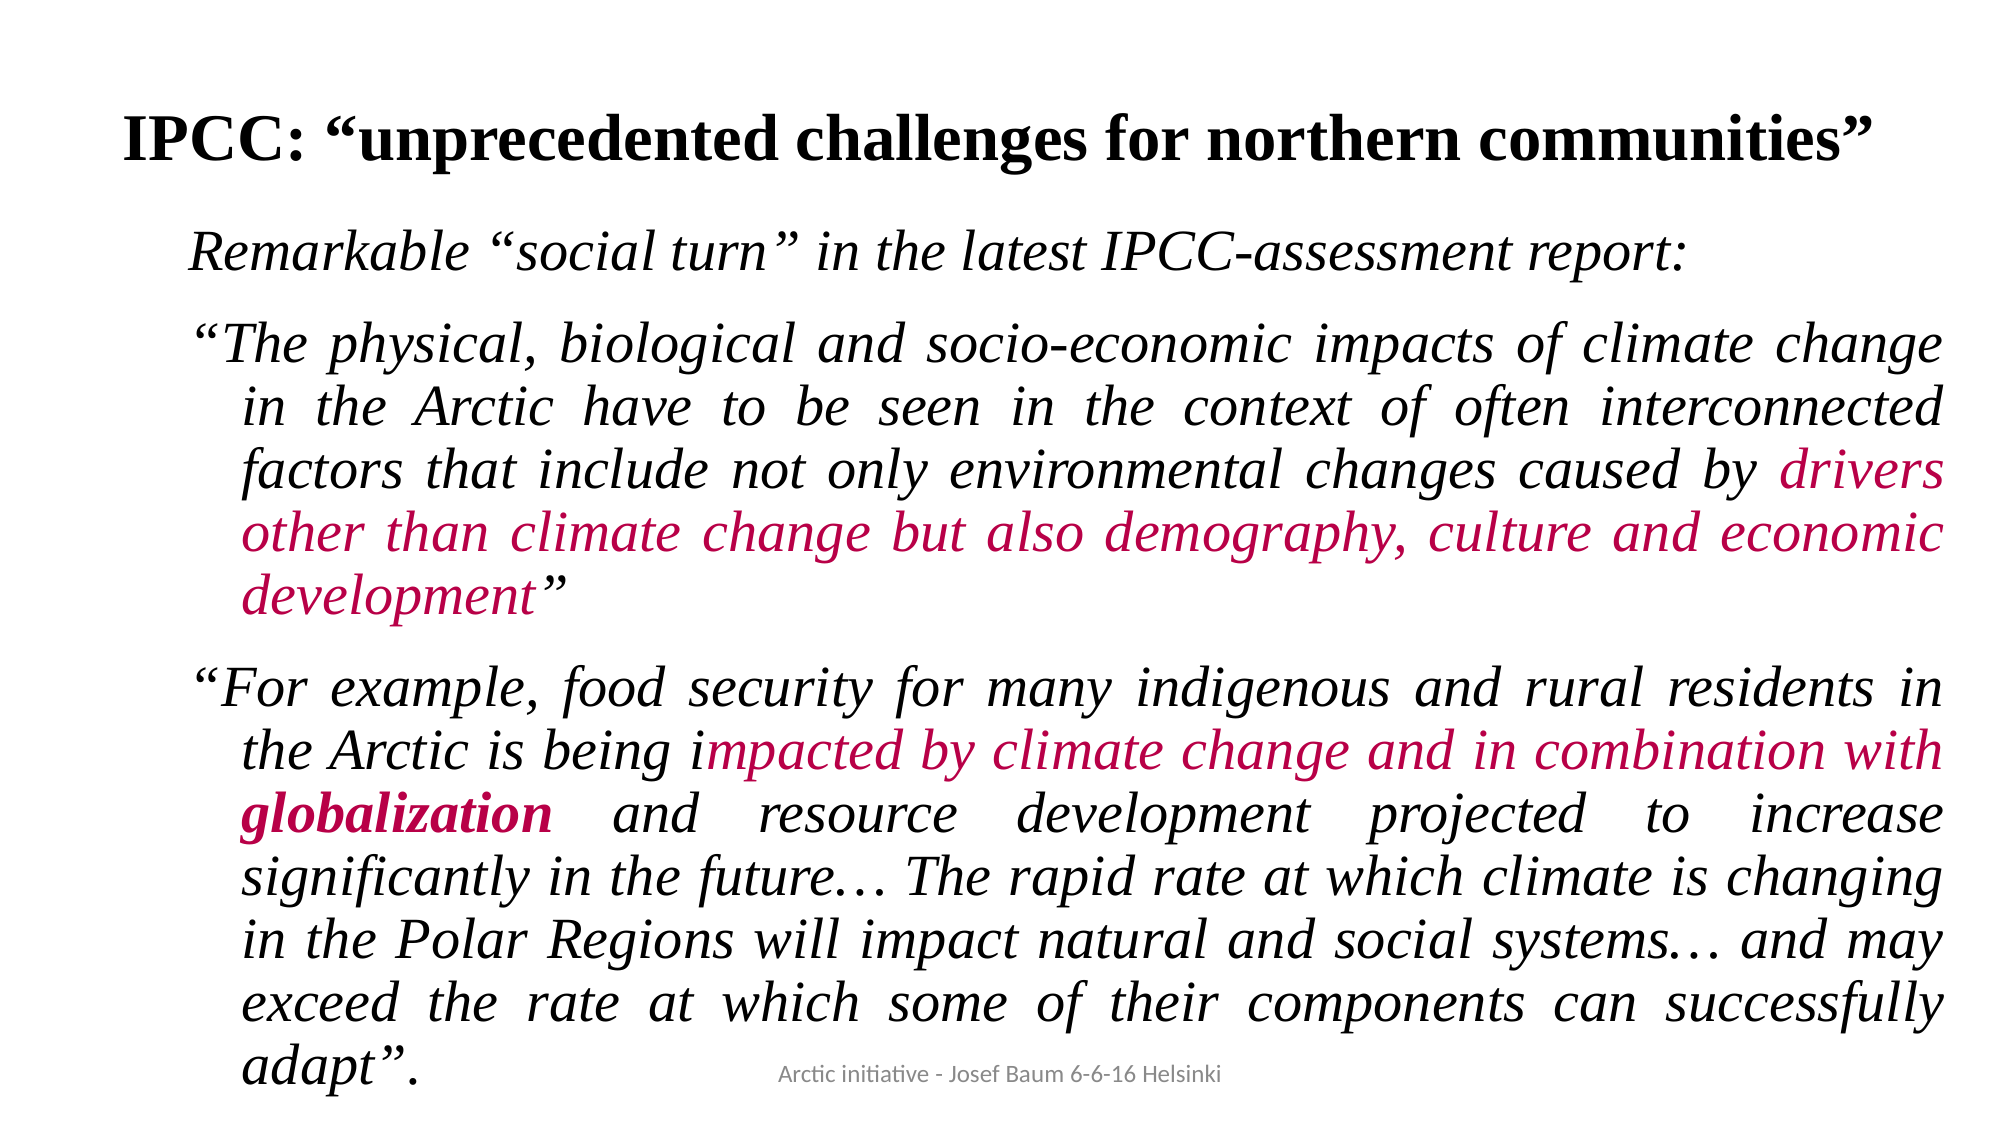

# IPCC: “unprecedented challenges for northern communities”
Remarkable “social turn” in the latest IPCC-assessment report:
“The physical, biological and socio-economic impacts of climate change in the Arctic have to be seen in the context of often interconnected factors that include not only environmental changes caused by drivers other than climate change but also demography, culture and economic development”
“For example, food security for many indigenous and rural residents in the Arctic is being impacted by climate change and in combination with globalization and resource development projected to increase significantly in the future… The rapid rate at which climate is changing in the Polar Regions will impact natural and social systems… and may exceed the rate at which some of their components can successfully adapt”.
Arctic initiative - Josef Baum 6-6-16 Helsinki